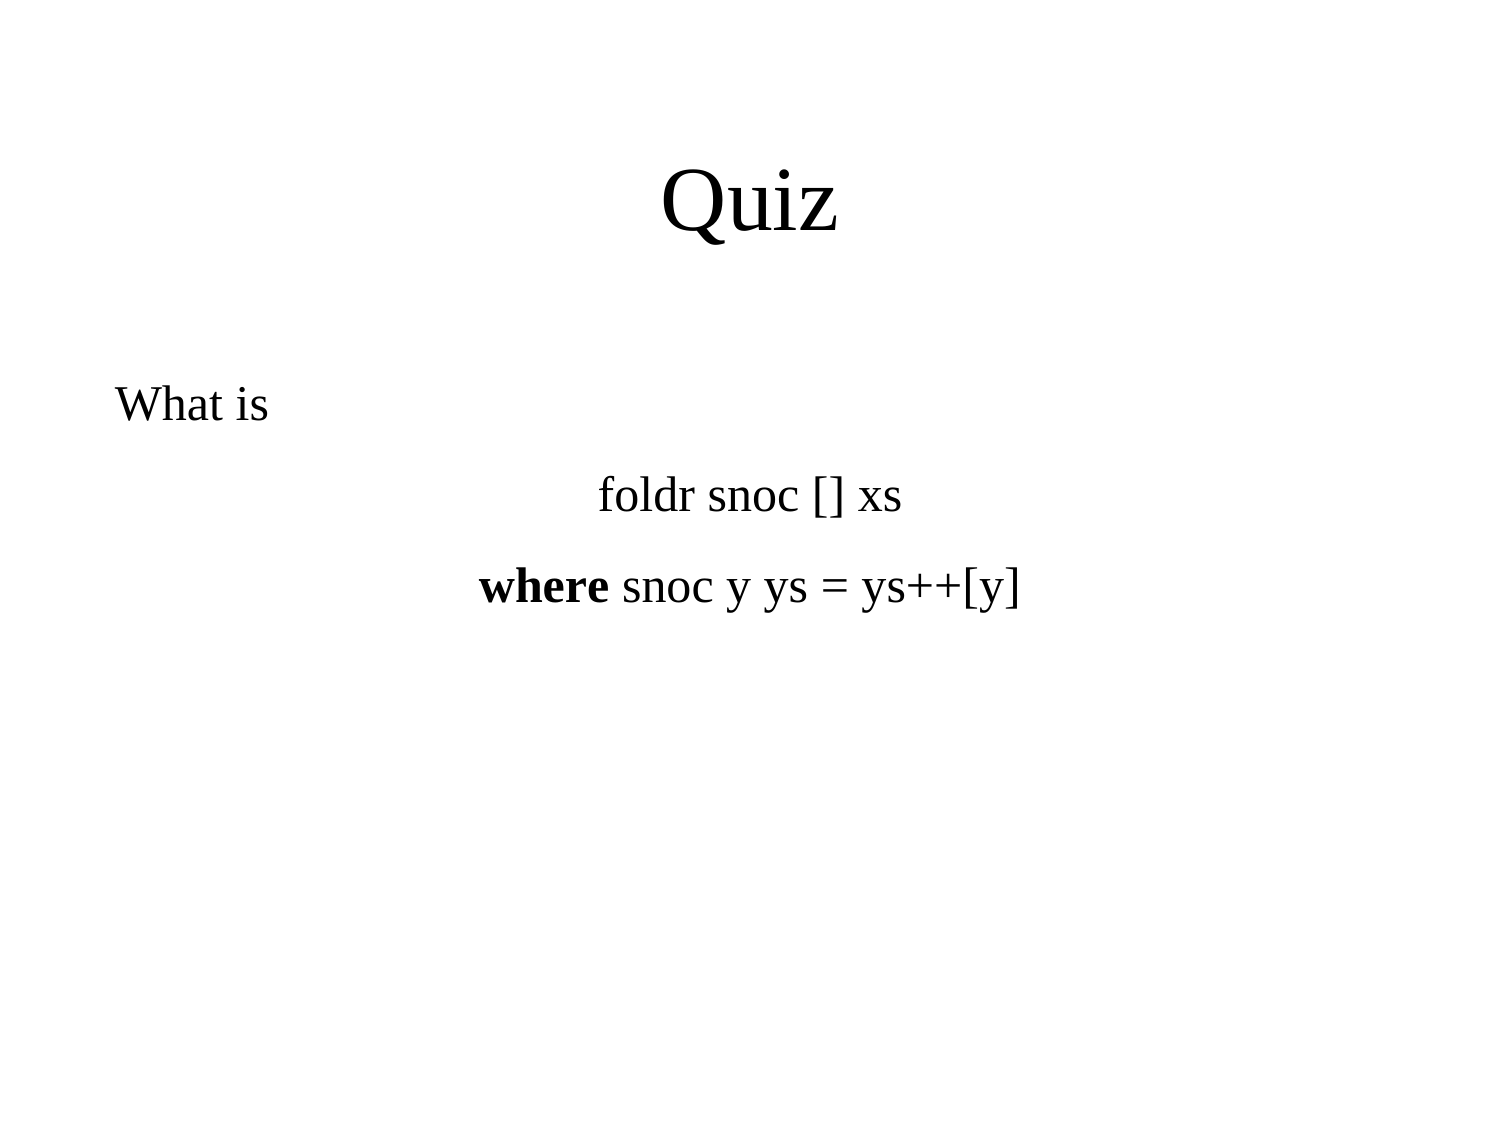

# Quiz
What is
foldr snoc [] xs
where snoc y ys = ys++[y]